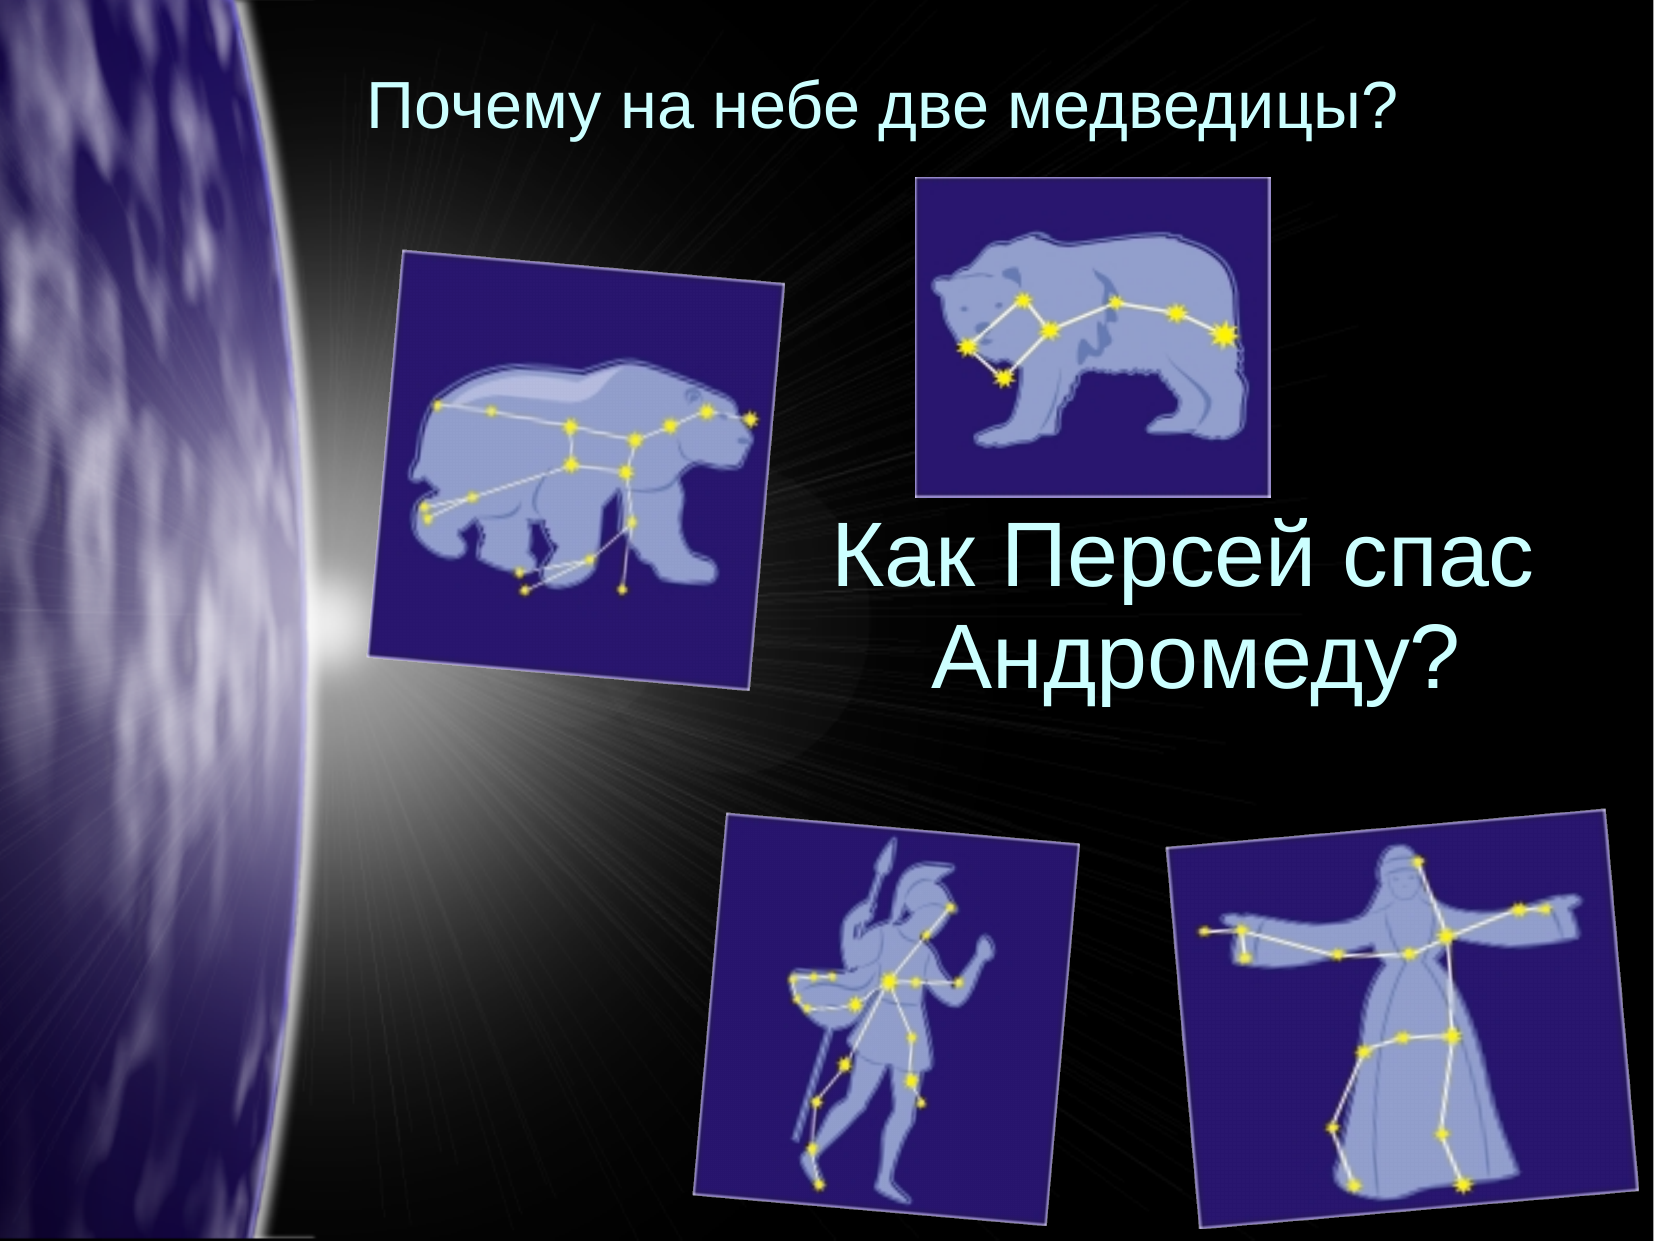

Почему на небе две медведицы?
# Как Персей спас Андромеду?